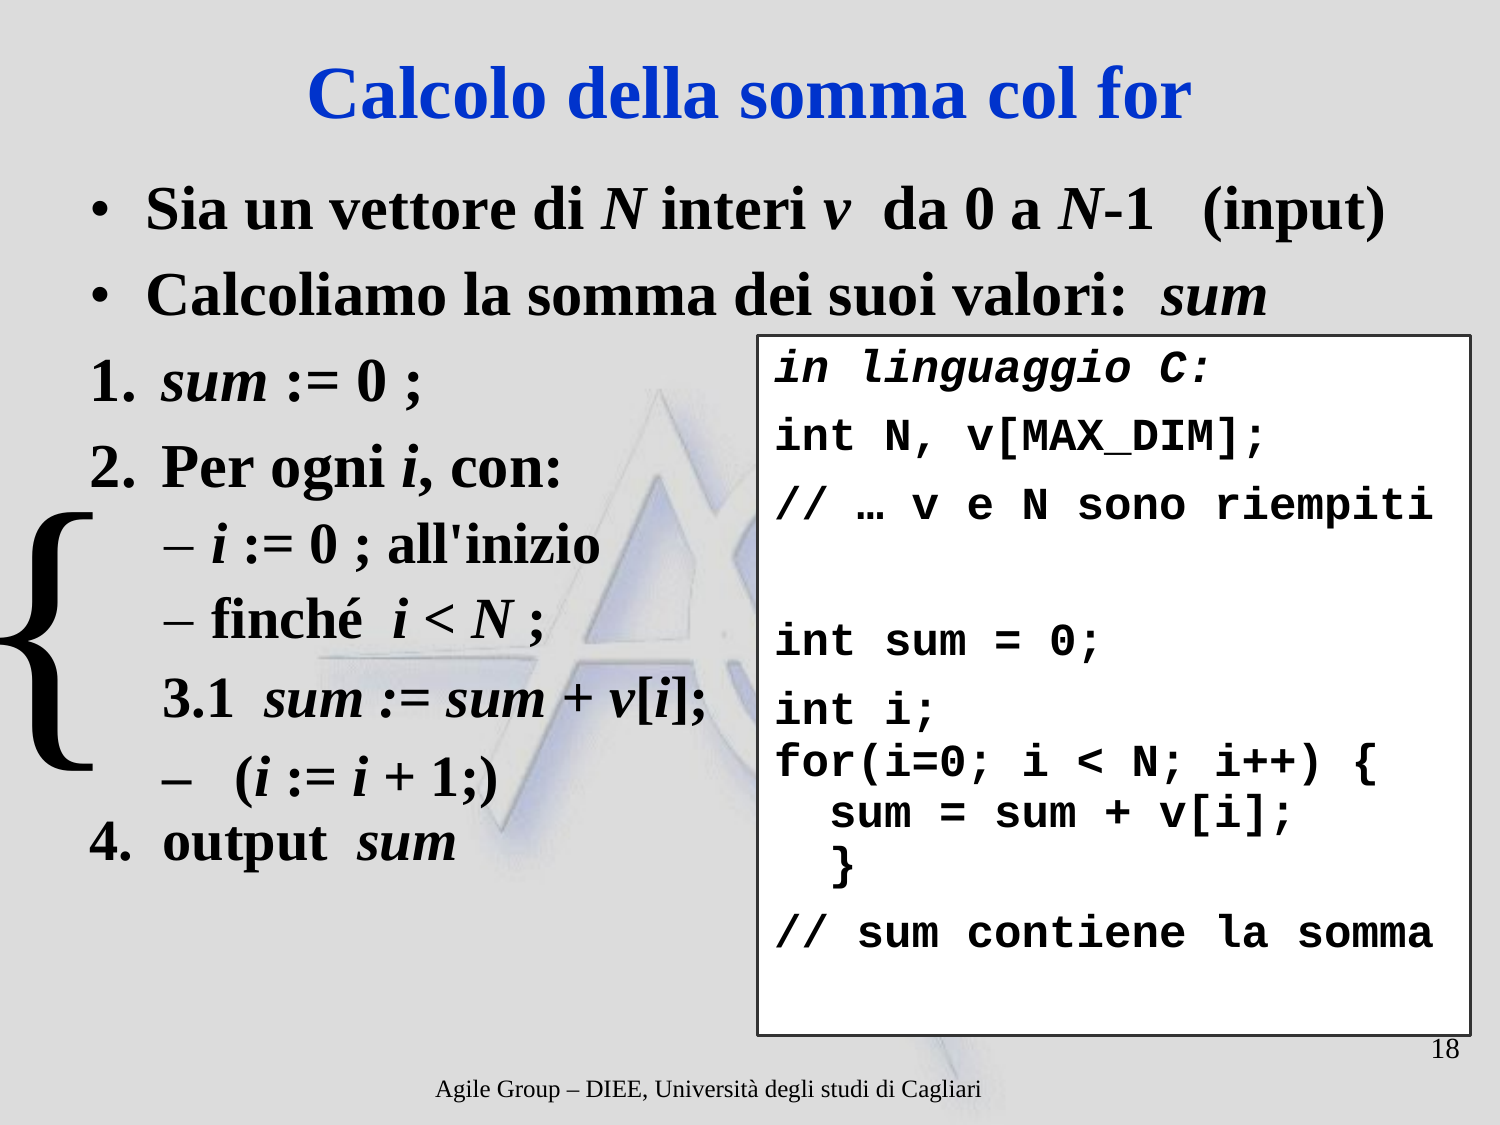

# Calcolo della somma col for
Sia un vettore di N interi v da 0 a N-1 (input)
Calcoliamo la somma dei suoi valori: sum
 sum := 0 ;
 Per ogni i, con:
i := 0 ; all'inizio
finché i < N ;
 3.1 sum := sum + v[i];
 – (i := i + 1;)
4. output sum
in linguaggio C:
int N, v[MAX_DIM];
// … v e N sono riempiti
int sum = 0;
int i;
for(i=0; i < N; i++) {
 sum = sum + v[i];
 }
// sum contiene la somma
 {
18